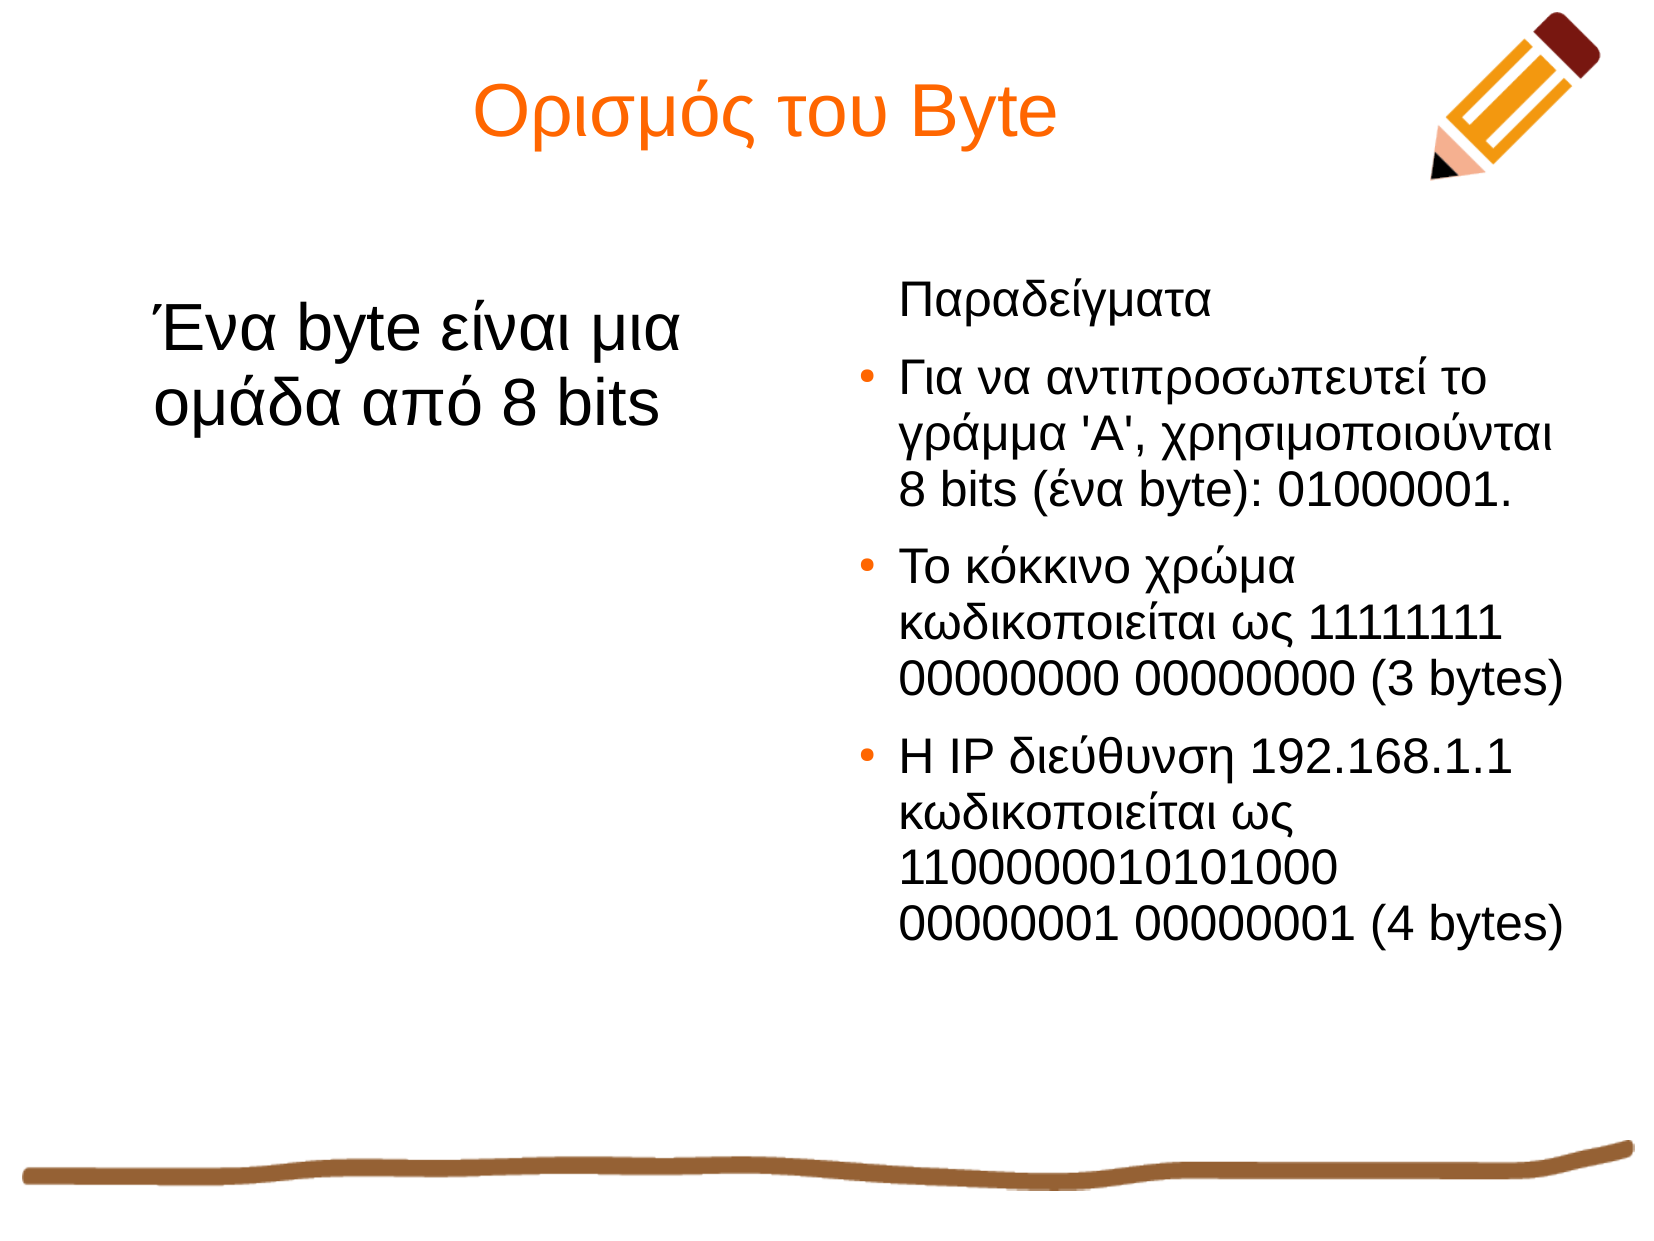

# Ορισμός του Byte
Παραδείγματα
Για να αντιπροσωπευτεί το γράμμα 'A', χρησιμοποιούνται 8 bits (ένα byte): 01000001.
Το κόκκινο χρώμα κωδικοποιείται ως 11111111 00000000 00000000 (3 bytes)
H IP διεύθυνση 192.168.1.1 κωδικοποιείται ως 1100000010101000 00000001 00000001 (4 bytes)
Ένα byte είναι μια ομάδα από 8 bits